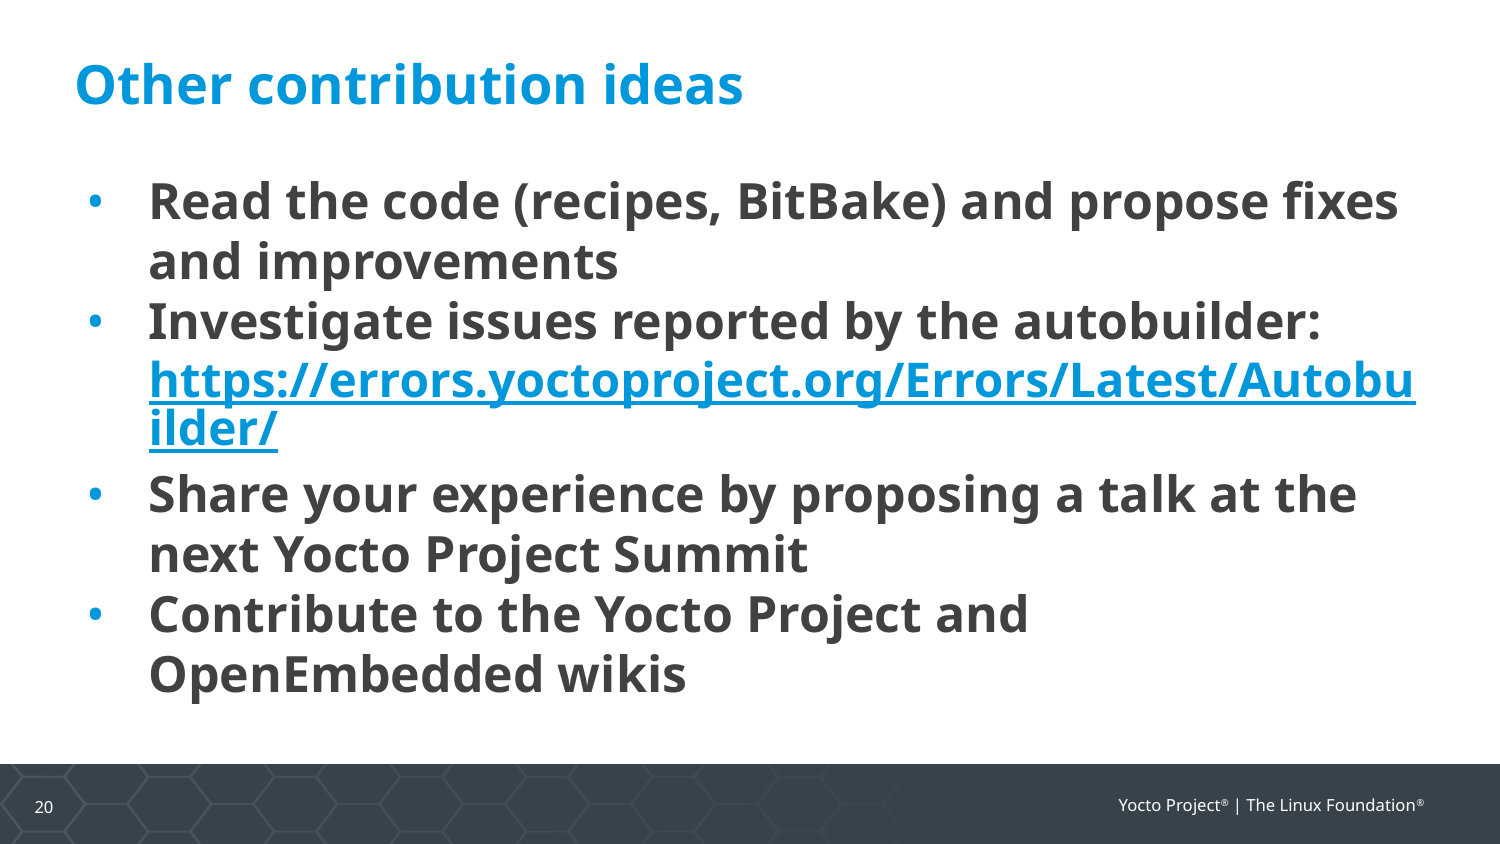

# Other contribution ideas
Read the code (recipes, BitBake) and propose fixes and improvements
Investigate issues reported by the autobuilder:
https://errors.yoctoproject.org/Errors/Latest/Autobuilder/
Share your experience by proposing a talk at the next Yocto Project Summit
Contribute to the Yocto Project and OpenEmbedded wikis